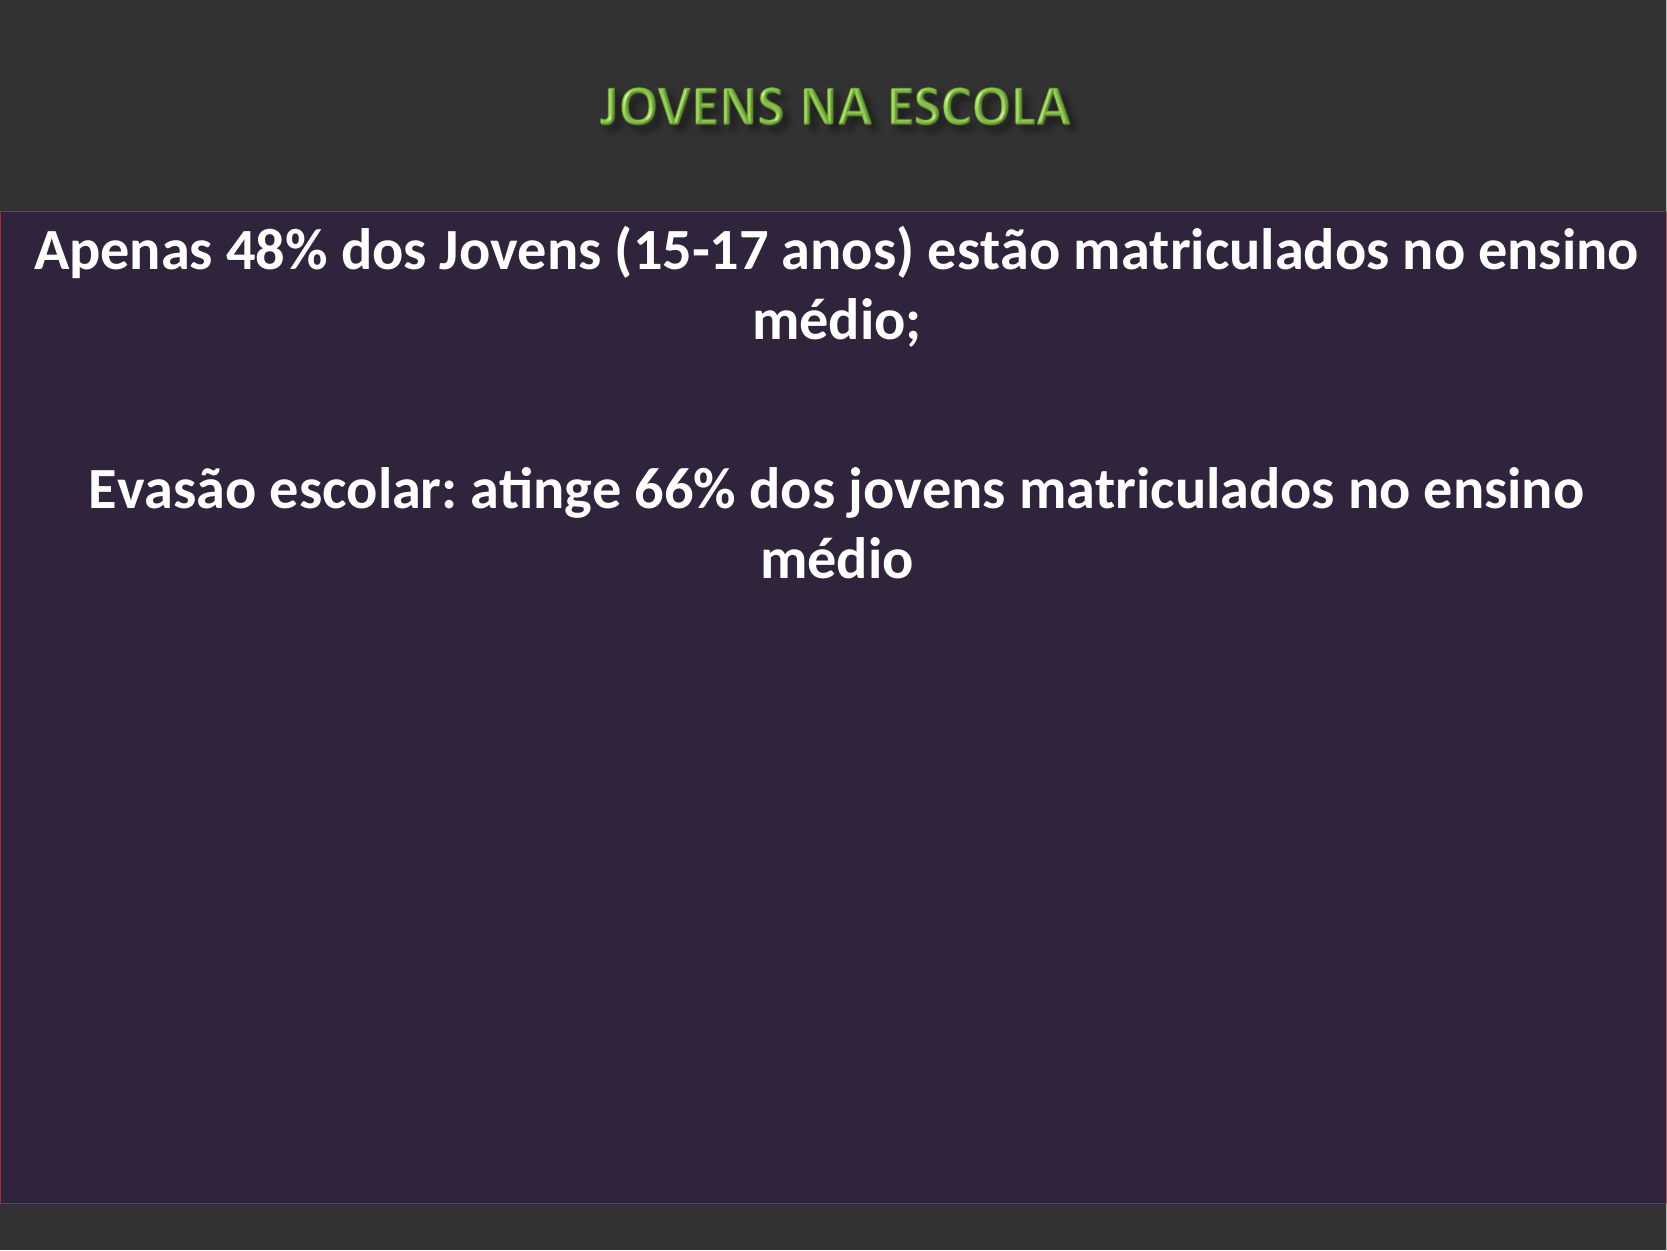

# Apenas 48% dos Jovens (15-17 anos) estão matriculados no ensino médio;
Evasão escolar: atinge 66% dos jovens matriculados no ensino médio